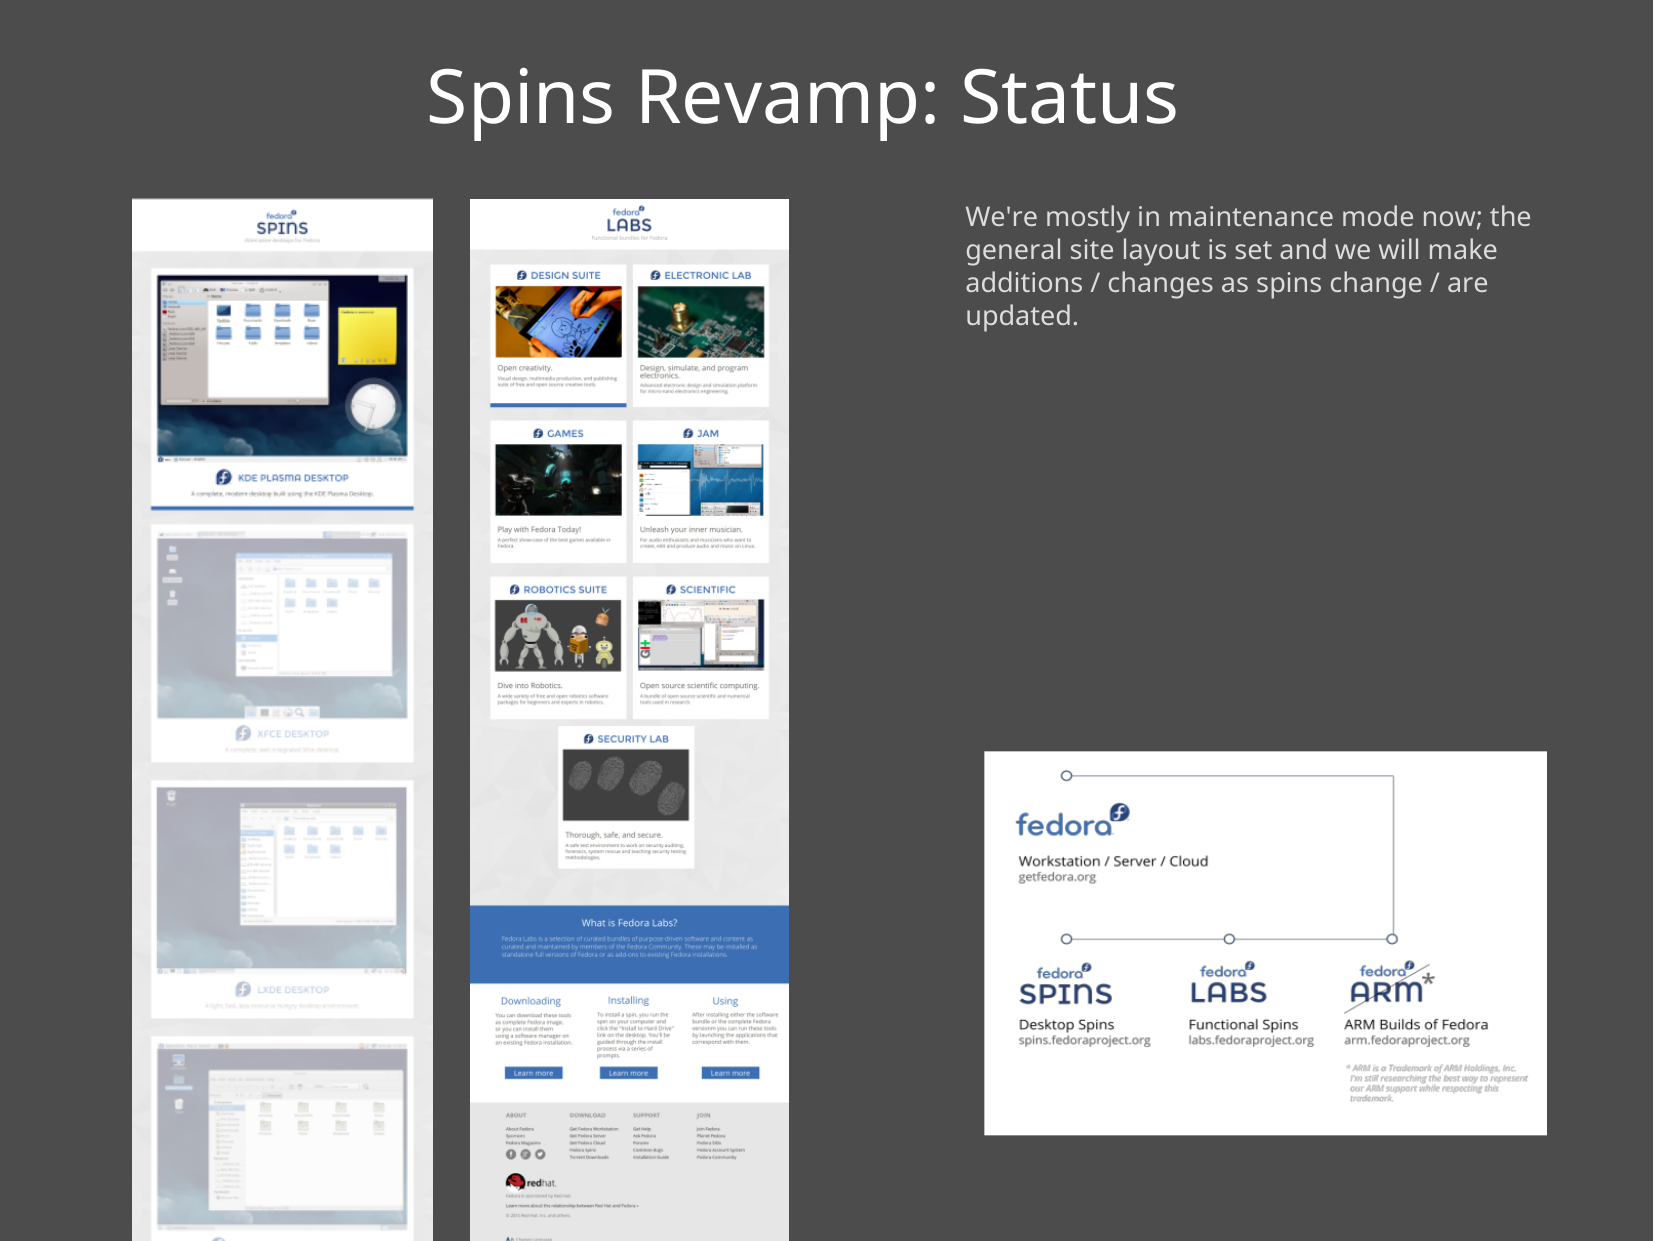

# Spins Revamp: Status
We're mostly in maintenance mode now; the general site layout is set and we will make additions / changes as spins change / are updated.